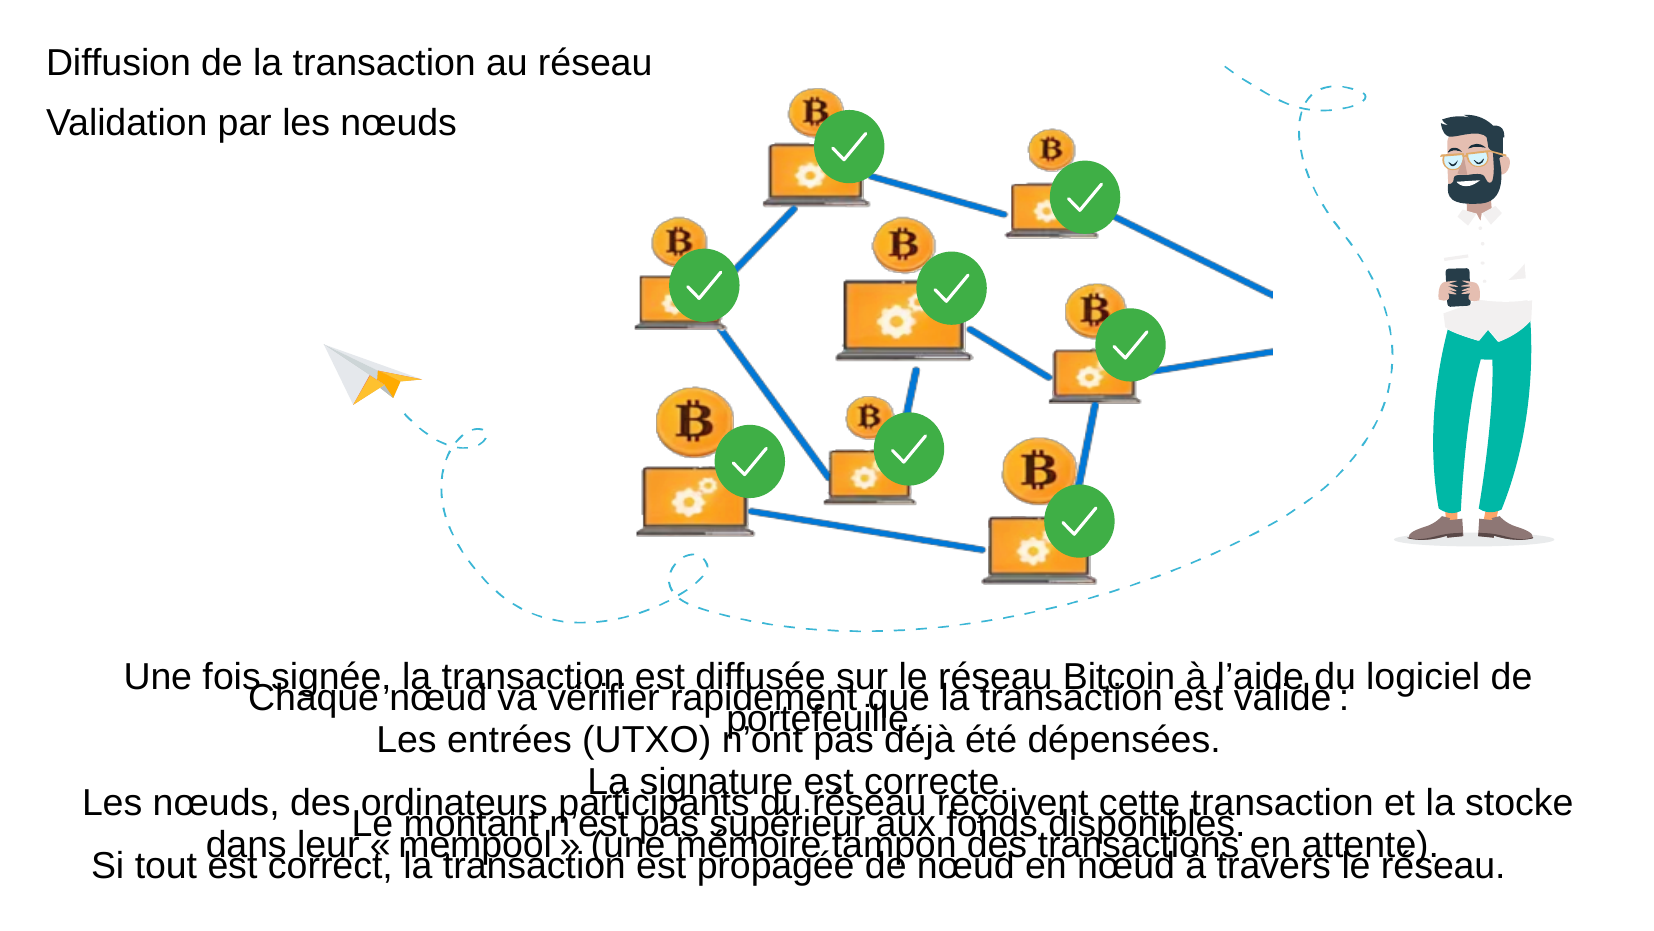

Diffusion de la transaction au réseau
Validation par les nœuds
Une fois signée, la transaction est diffusée sur le réseau Bitcoin à l’aide du logiciel de portefeuille.
Les nœuds, des ordinateurs participants du réseau reçoivent cette transaction et la stocke dans leur « mempool » (une mémoire tampon des transactions en attente).
Chaque nœud va vérifier rapidement que la transaction est valide :
Les entrées (UTXO) n’ont pas déjà été dépensées.
La signature est correcte.
Le montant n’est pas supérieur aux fonds disponibles.
Si tout est correct, la transaction est propagée de nœud en nœud à travers le réseau.